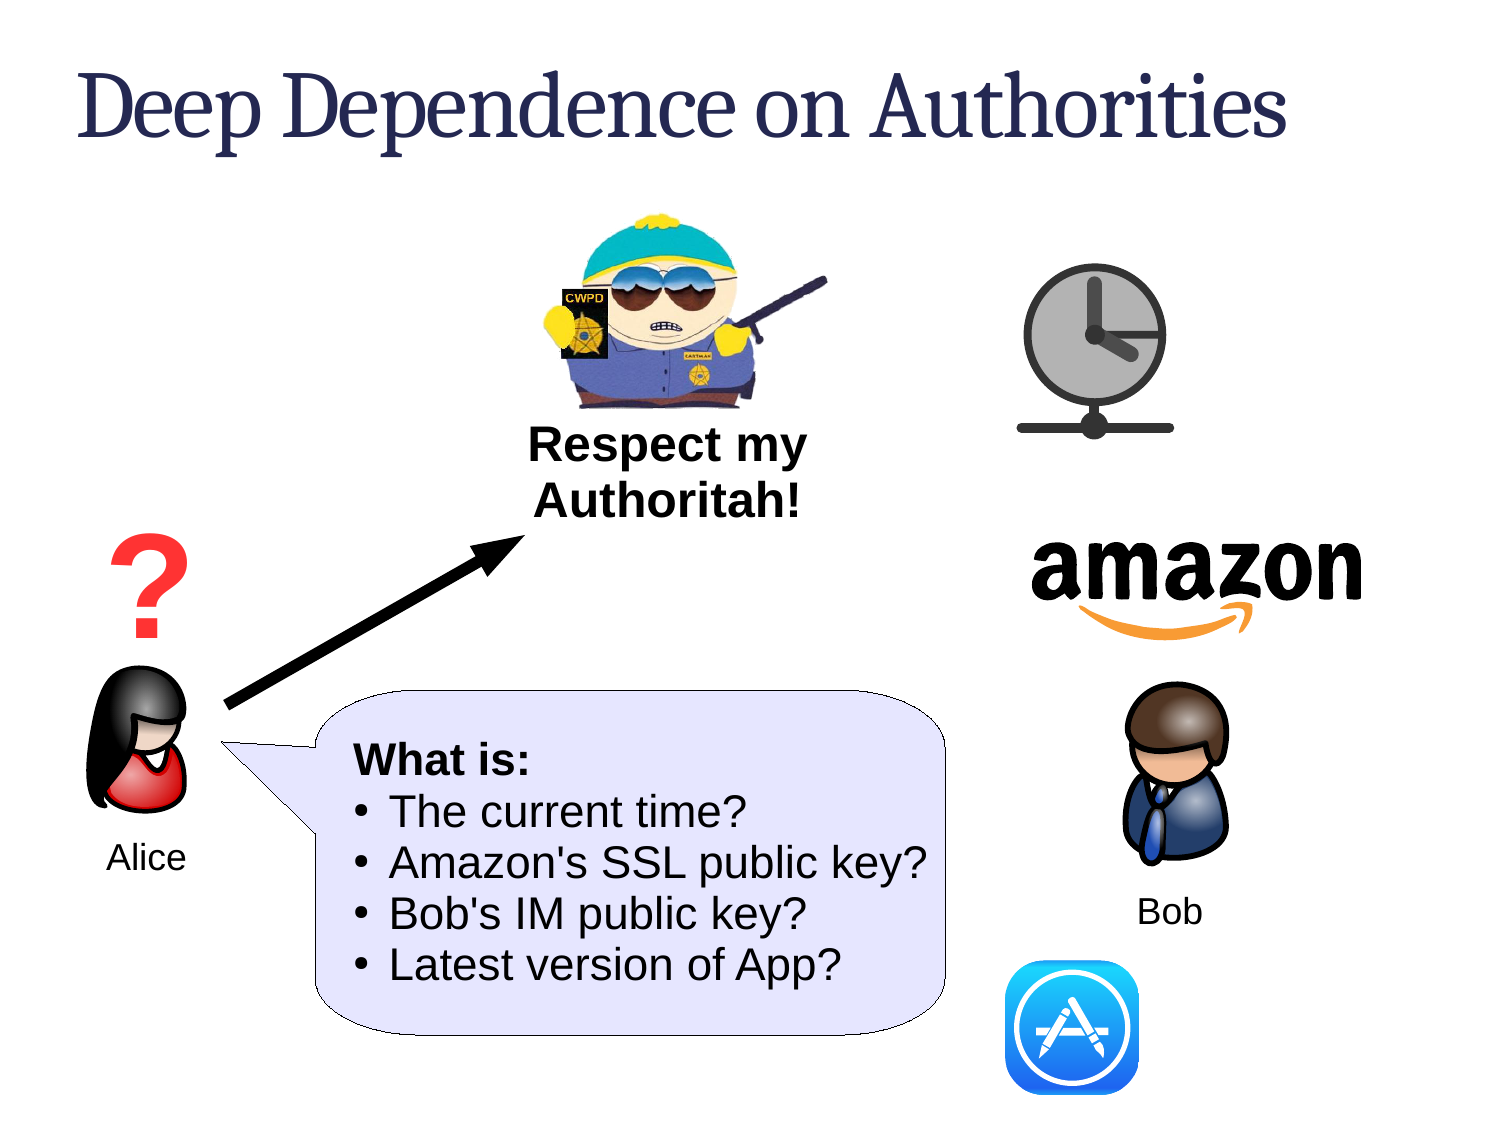

# Deep Dependence on Authorities
Respect my Authoritah!
?
Alice
Bob
What is:
The current time?
Amazon's SSL public key?
Bob's IM public key?
Latest version of App?